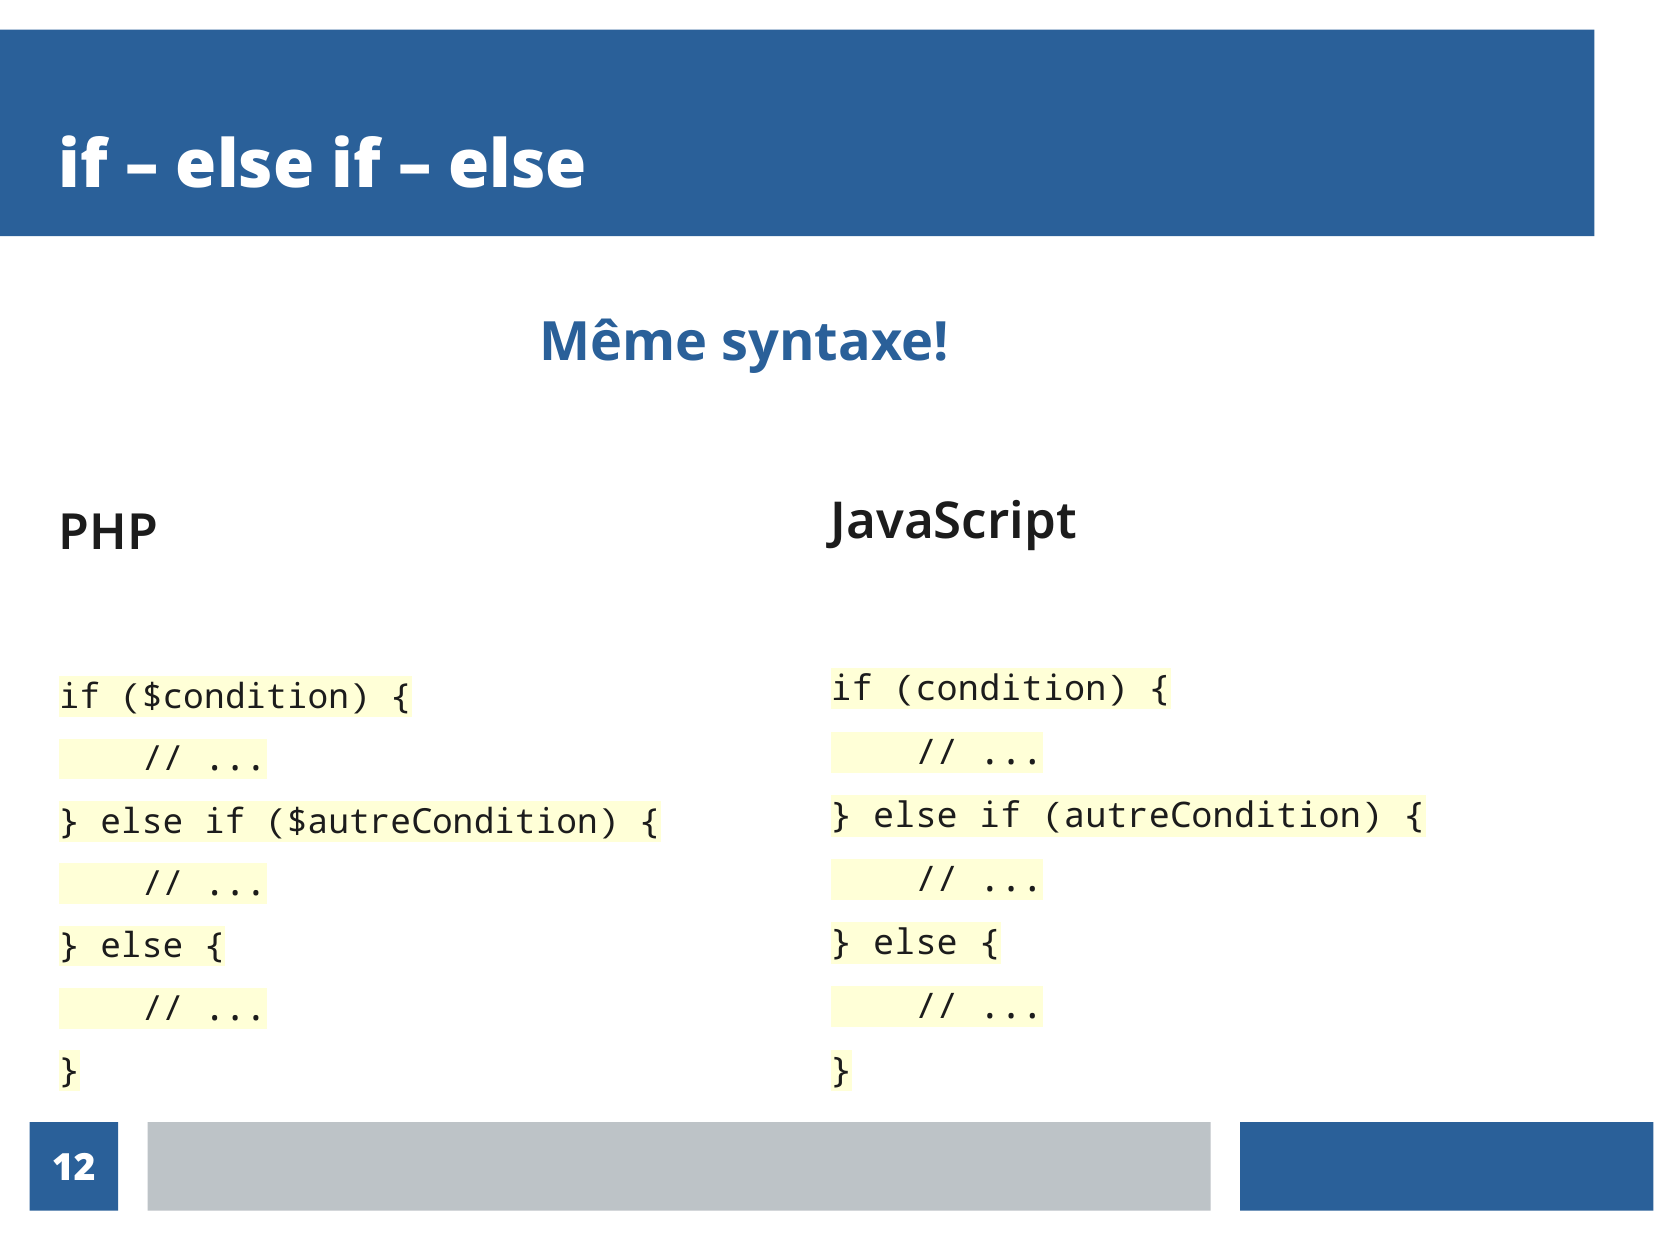

# if – else if – else
Même syntaxe!
JavaScript
if (condition) {
 // ...
} else if (autreCondition) {
 // ...
} else {
 // ...
}
PHP
if ($condition) {
 // ...
} else if ($autreCondition) {
 // ...
} else {
 // ...
}
12